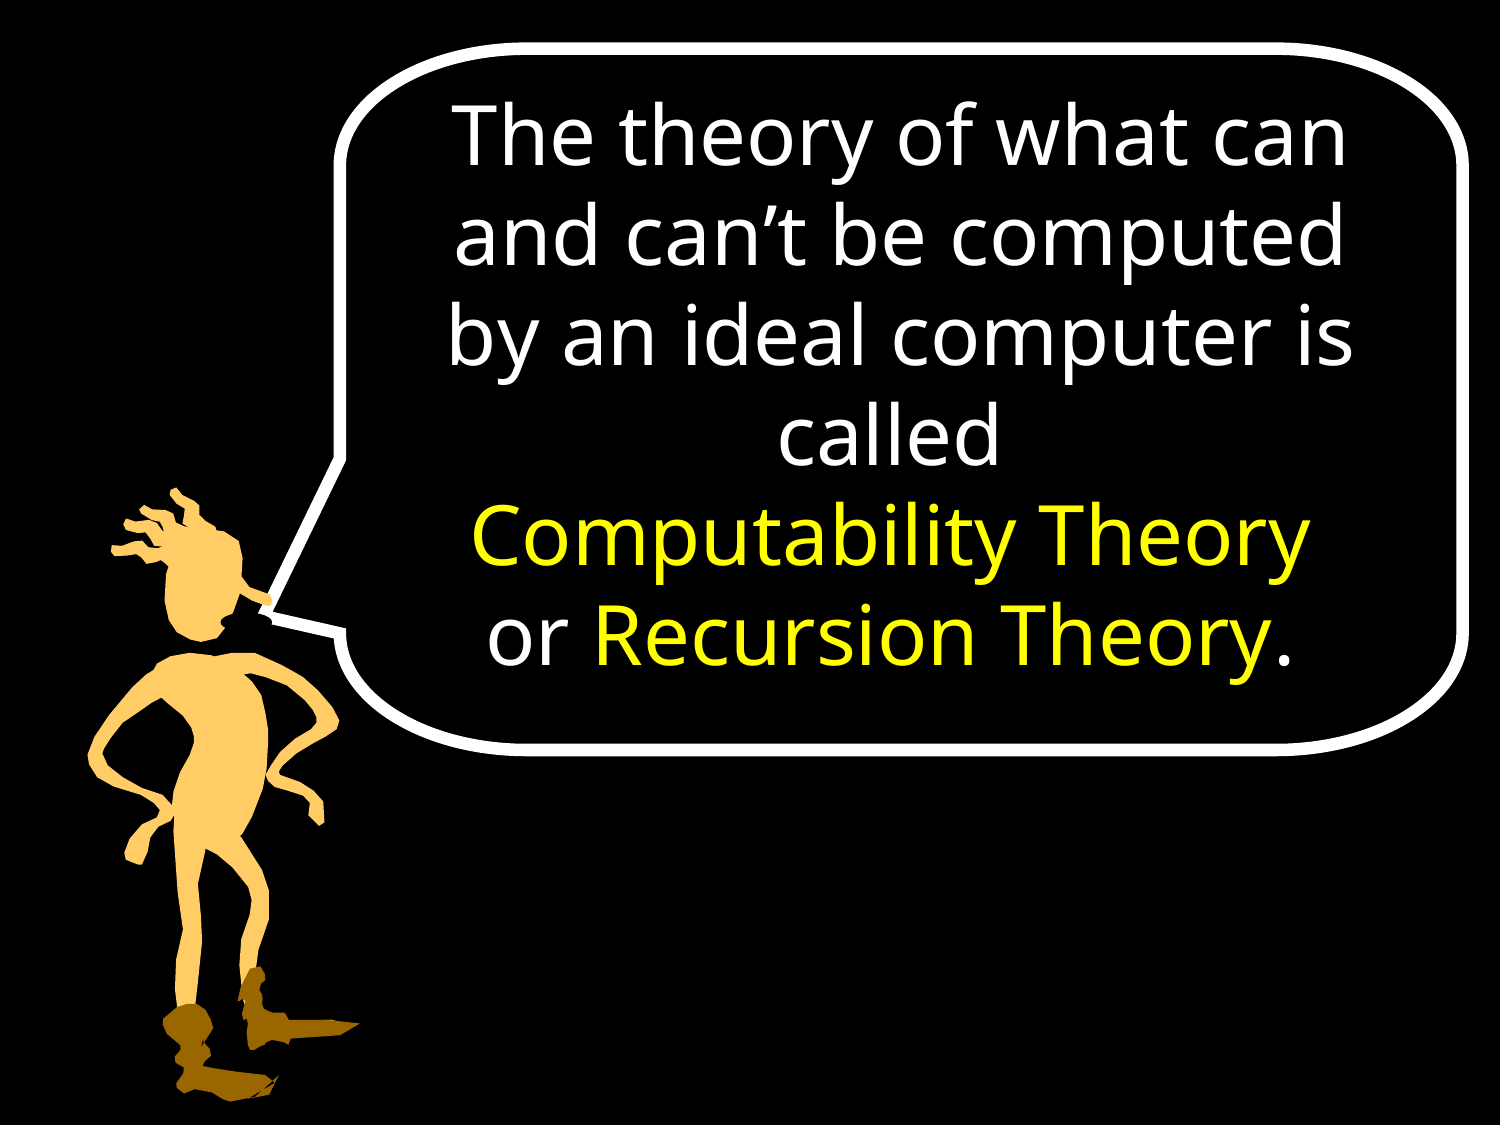

The theory of what can and can’t be computed by an ideal computer is called
Computability Theory
or Recursion Theory.